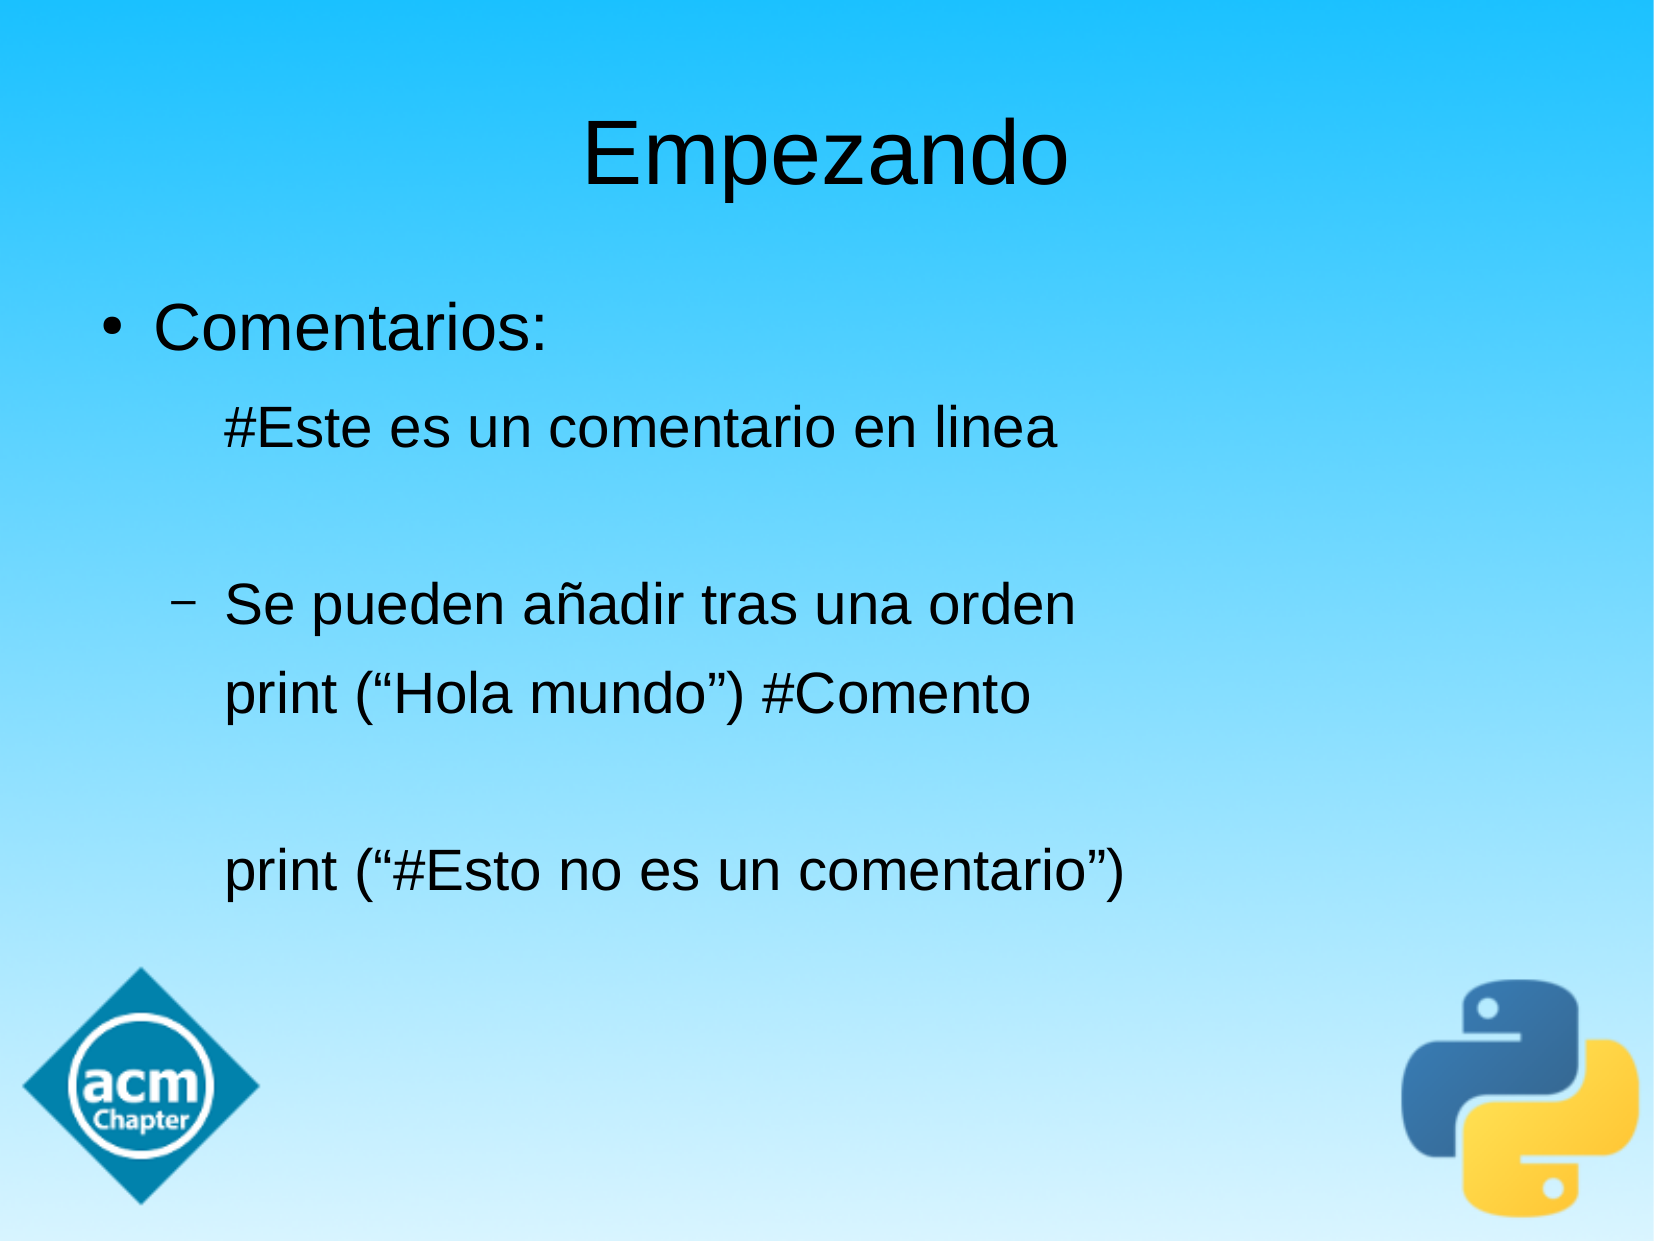

# Empezando
Comentarios:
#Este es un comentario en linea
Se pueden añadir tras una orden
print (“Hola mundo”) #Comento
print (“#Esto no es un comentario”)